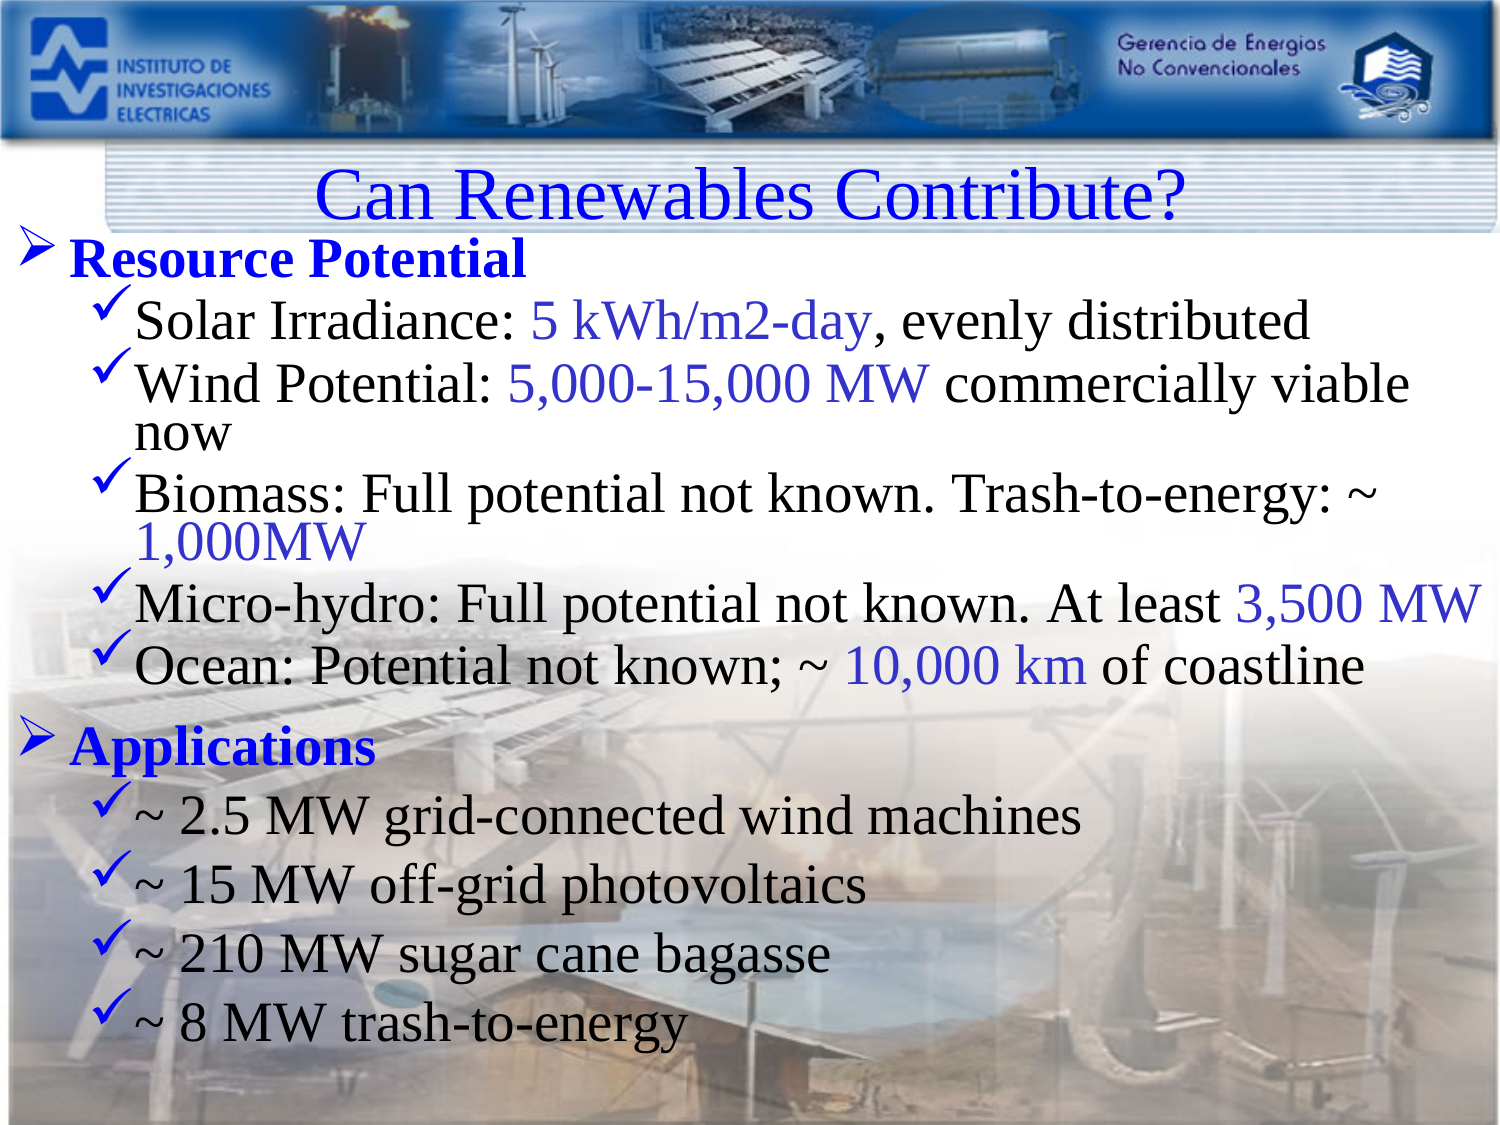

# Can Renewables Contribute?
Resource Potential
Solar Irradiance: 5 kWh/m2-day, evenly distributed
Wind Potential: 5,000-15,000 MW commercially viable now
Biomass: Full potential not known. Trash-to-energy: ~ 1,000MW
Micro-hydro: Full potential not known. At least 3,500 MW
Ocean: Potential not known; ~ 10,000 km of coastline
Applications
~ 2.5 MW grid-connected wind machines
~ 15 MW off-grid photovoltaics
~ 210 MW sugar cane bagasse
~ 8 MW trash-to-energy